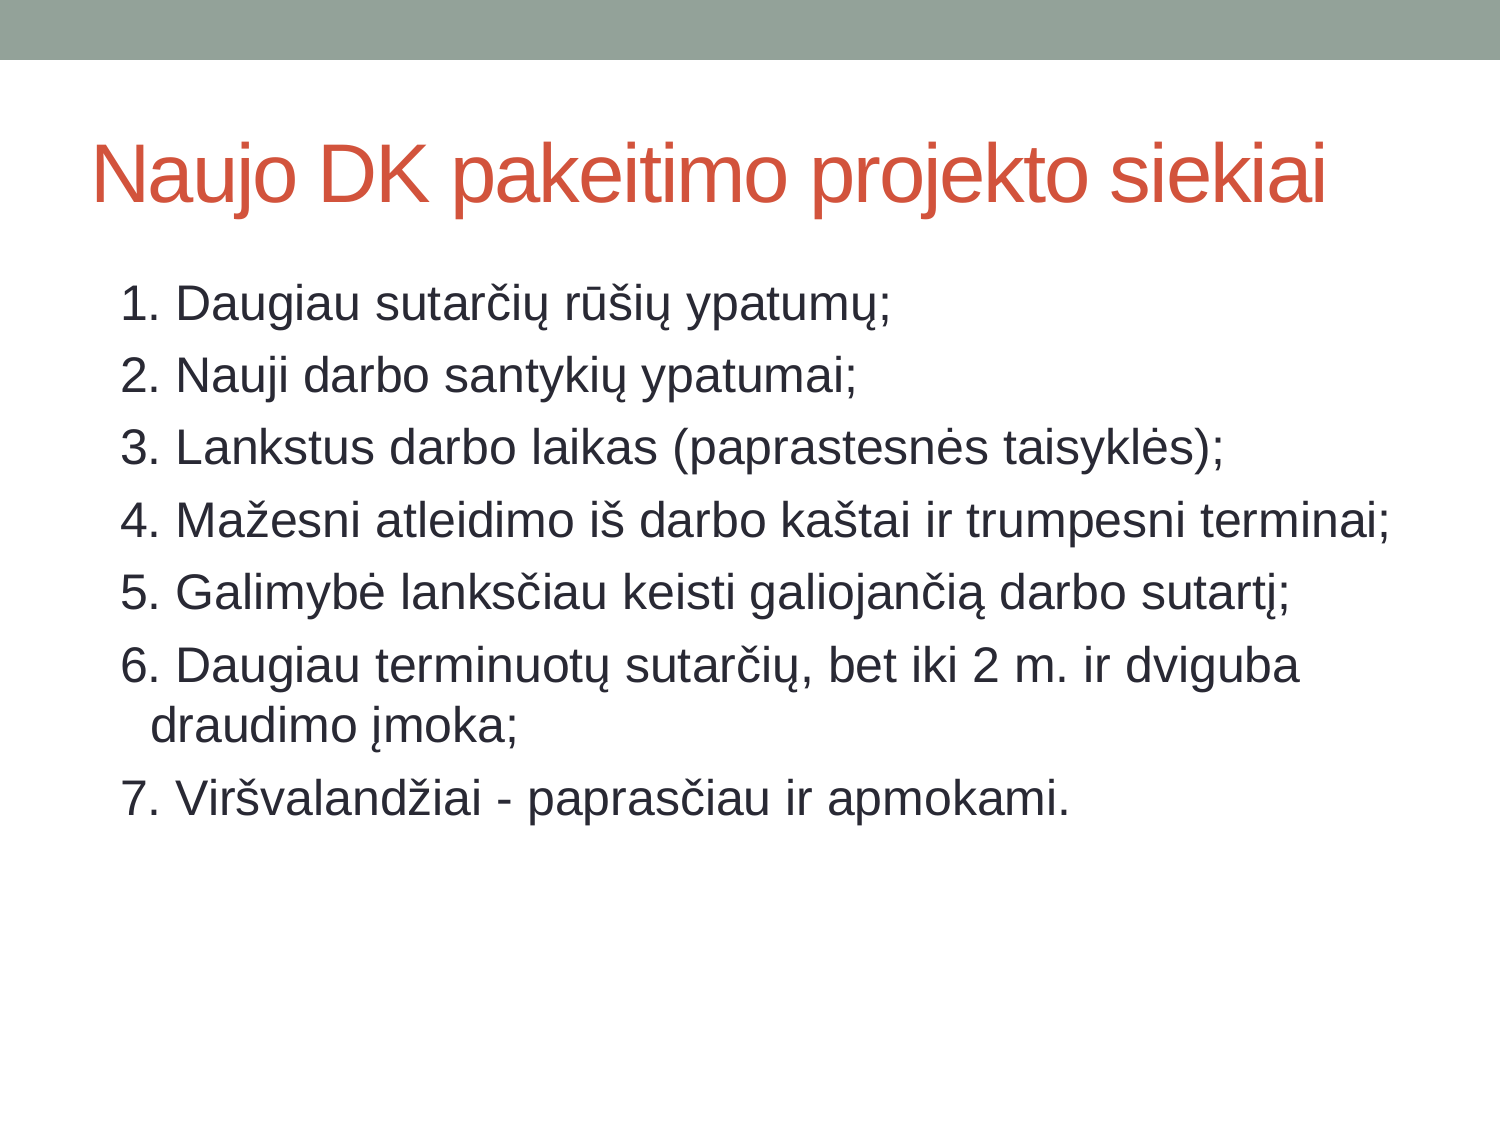

# Naujo DK pakeitimo projekto siekiai
1. Daugiau sutarčių rūšių ypatumų;
2. Nauji darbo santykių ypatumai;
3. Lankstus darbo laikas (paprastesnės taisyklės);
4. Mažesni atleidimo iš darbo kaštai ir trumpesni terminai;
5. Galimybė lanksčiau keisti galiojančią darbo sutartį;
6. Daugiau terminuotų sutarčių, bet iki 2 m. ir dviguba draudimo įmoka;
7. Viršvalandžiai - paprasčiau ir apmokami.